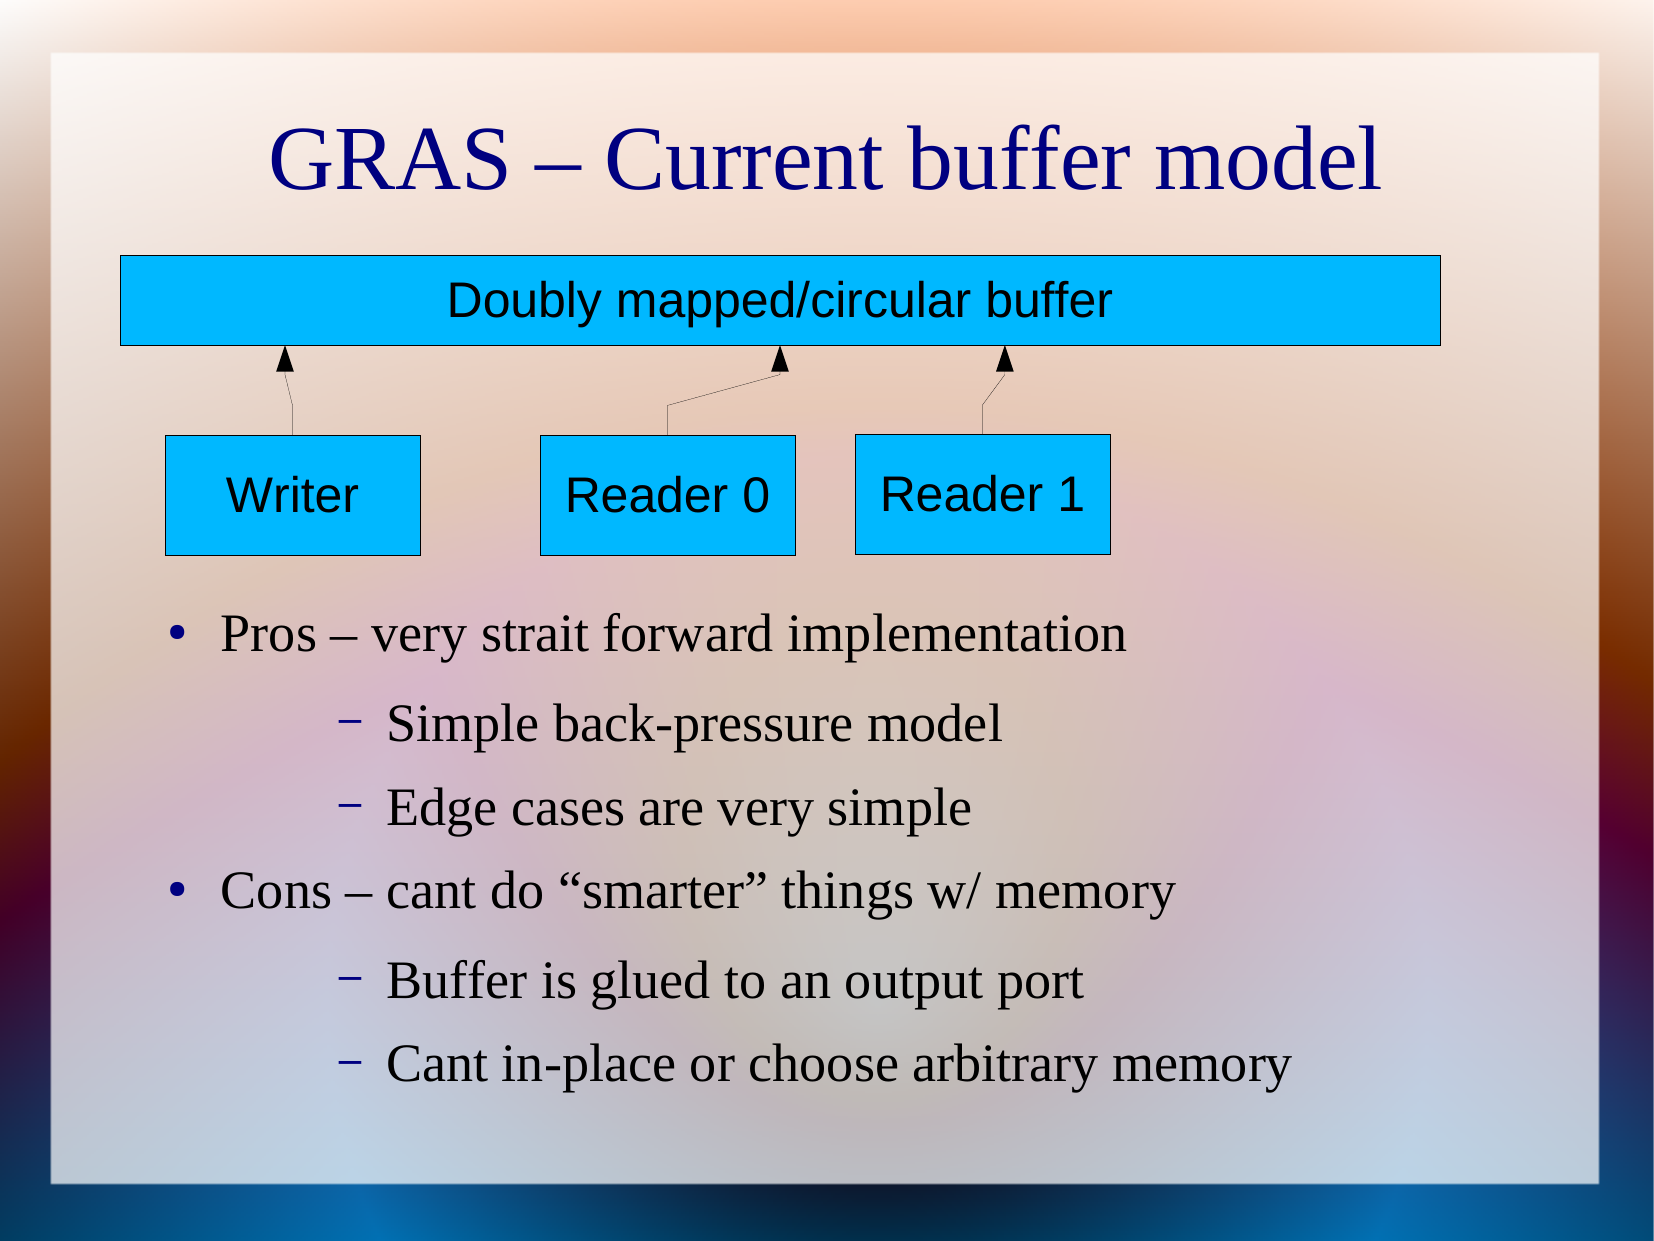

# GRAS – Current buffer model
Doubly mapped/circular buffer
Reader 1
Writer
Reader 0
Pros – very strait forward implementation
Simple back-pressure model
Edge cases are very simple
Cons – cant do “smarter” things w/ memory
Buffer is glued to an output port
Cant in-place or choose arbitrary memory